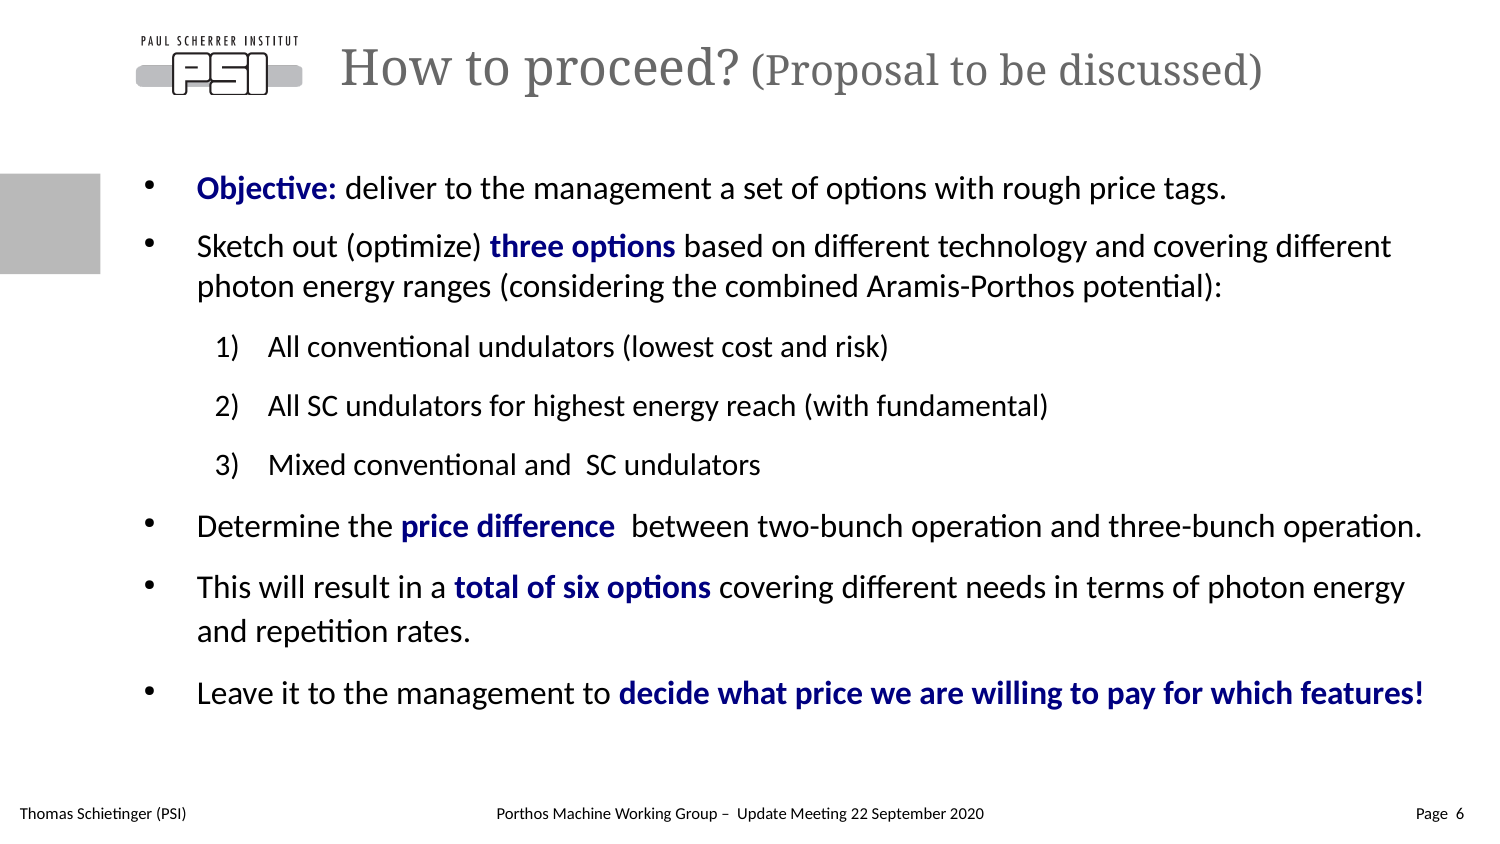

# How to proceed? (Proposal to be discussed)
Objective: deliver to the management a set of options with rough price tags.
Sketch out (optimize) three options based on different technology and covering different photon energy ranges (considering the combined Aramis-Porthos potential):
All conventional undulators (lowest cost and risk)
All SC undulators for highest energy reach (with fundamental)
Mixed conventional and SC undulators
Determine the price difference between two-bunch operation and three-bunch operation.
This will result in a total of six options covering different needs in terms of photon energy and repetition rates.
Leave it to the management to decide what price we are willing to pay for which features!